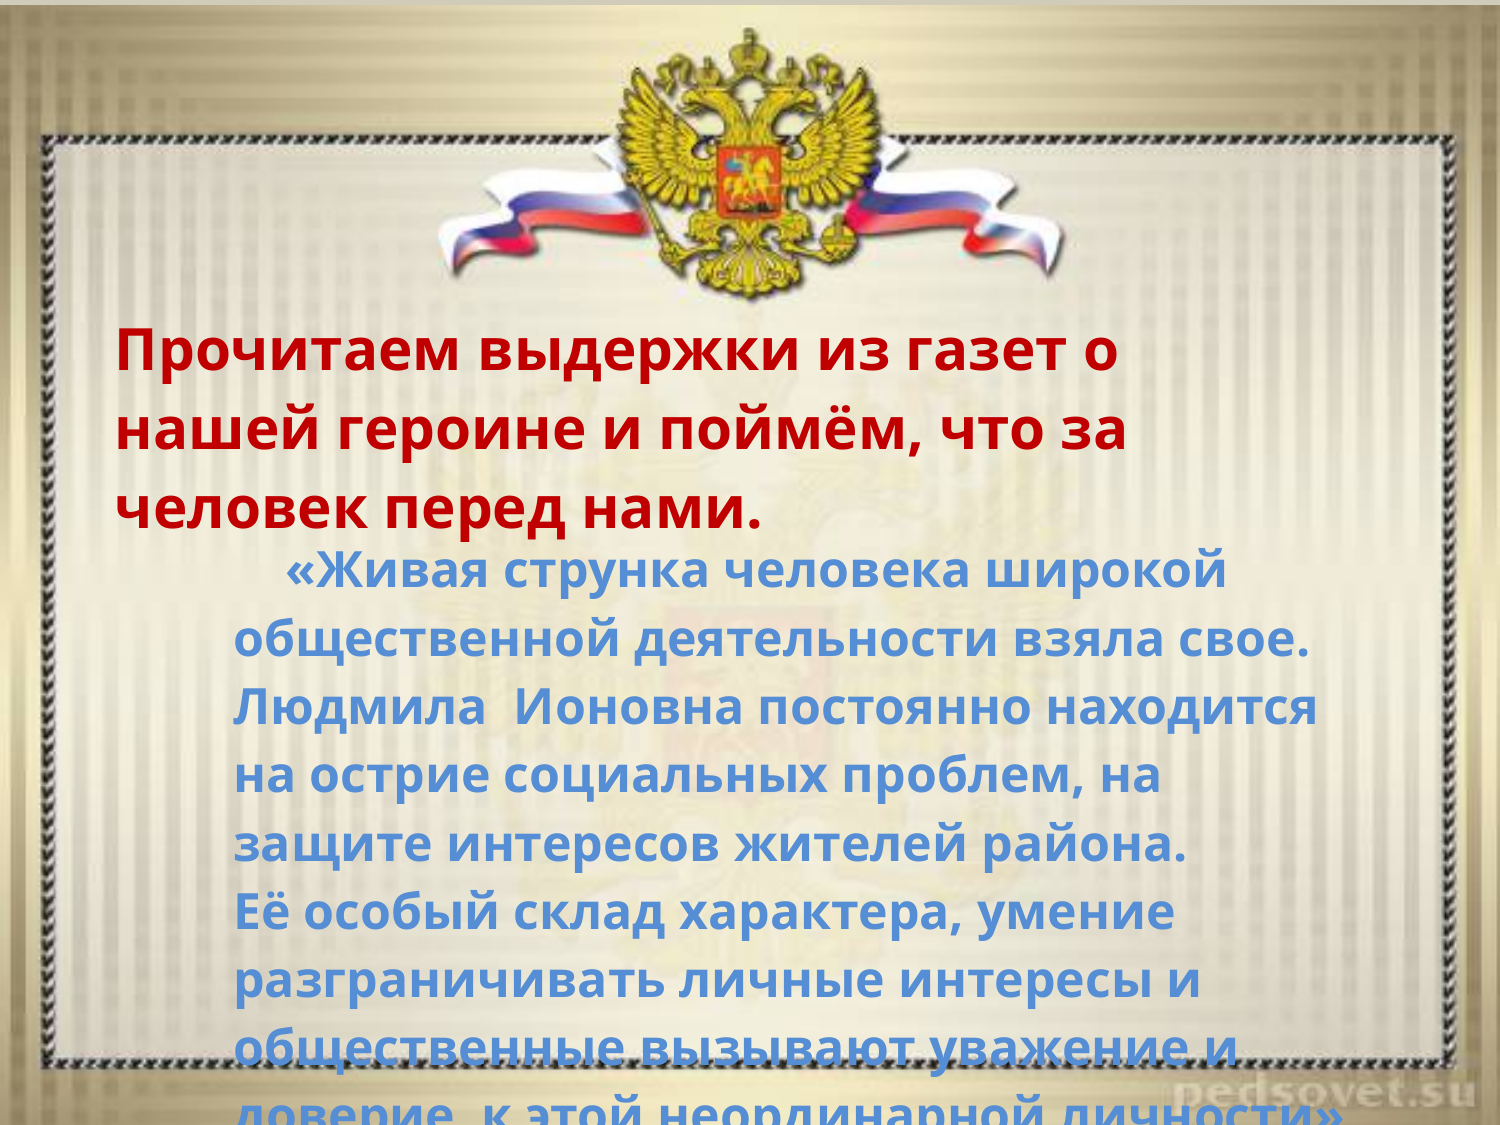

#
Прочитаем выдержки из газет о нашей героине и поймём, что за человек перед нами.
 «Живая струнка человека широкой общественной деятельности взяла свое. Людмила Ионовна постоянно находится на острие социальных проблем, на защите интересов жителей района.
Её особый склад характера, умение разграничивать личные интересы и общественные вызывают уважение и доверие к этой неординарной личности»